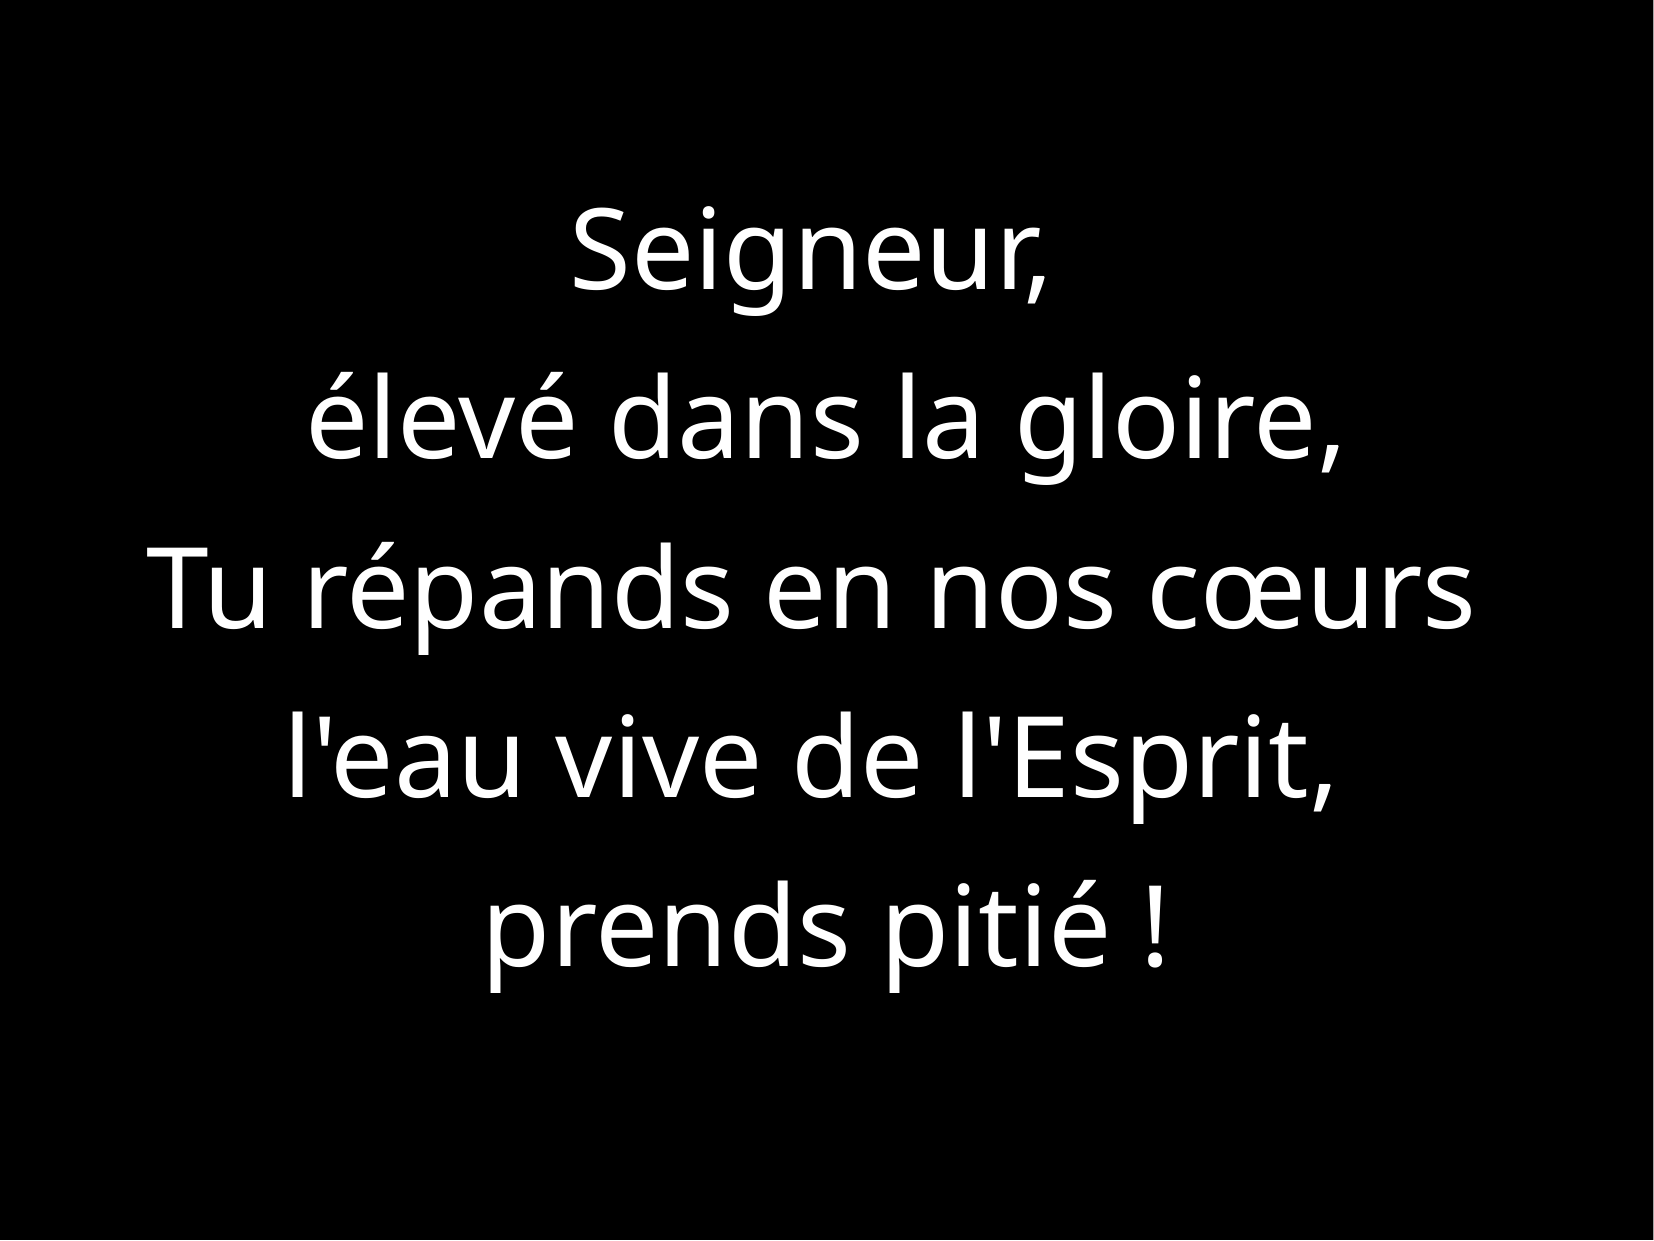

Seigneur,
élevé dans la gloire,
Tu répands en nos cœurs
l'eau vive de l'Esprit,
prends pitié !